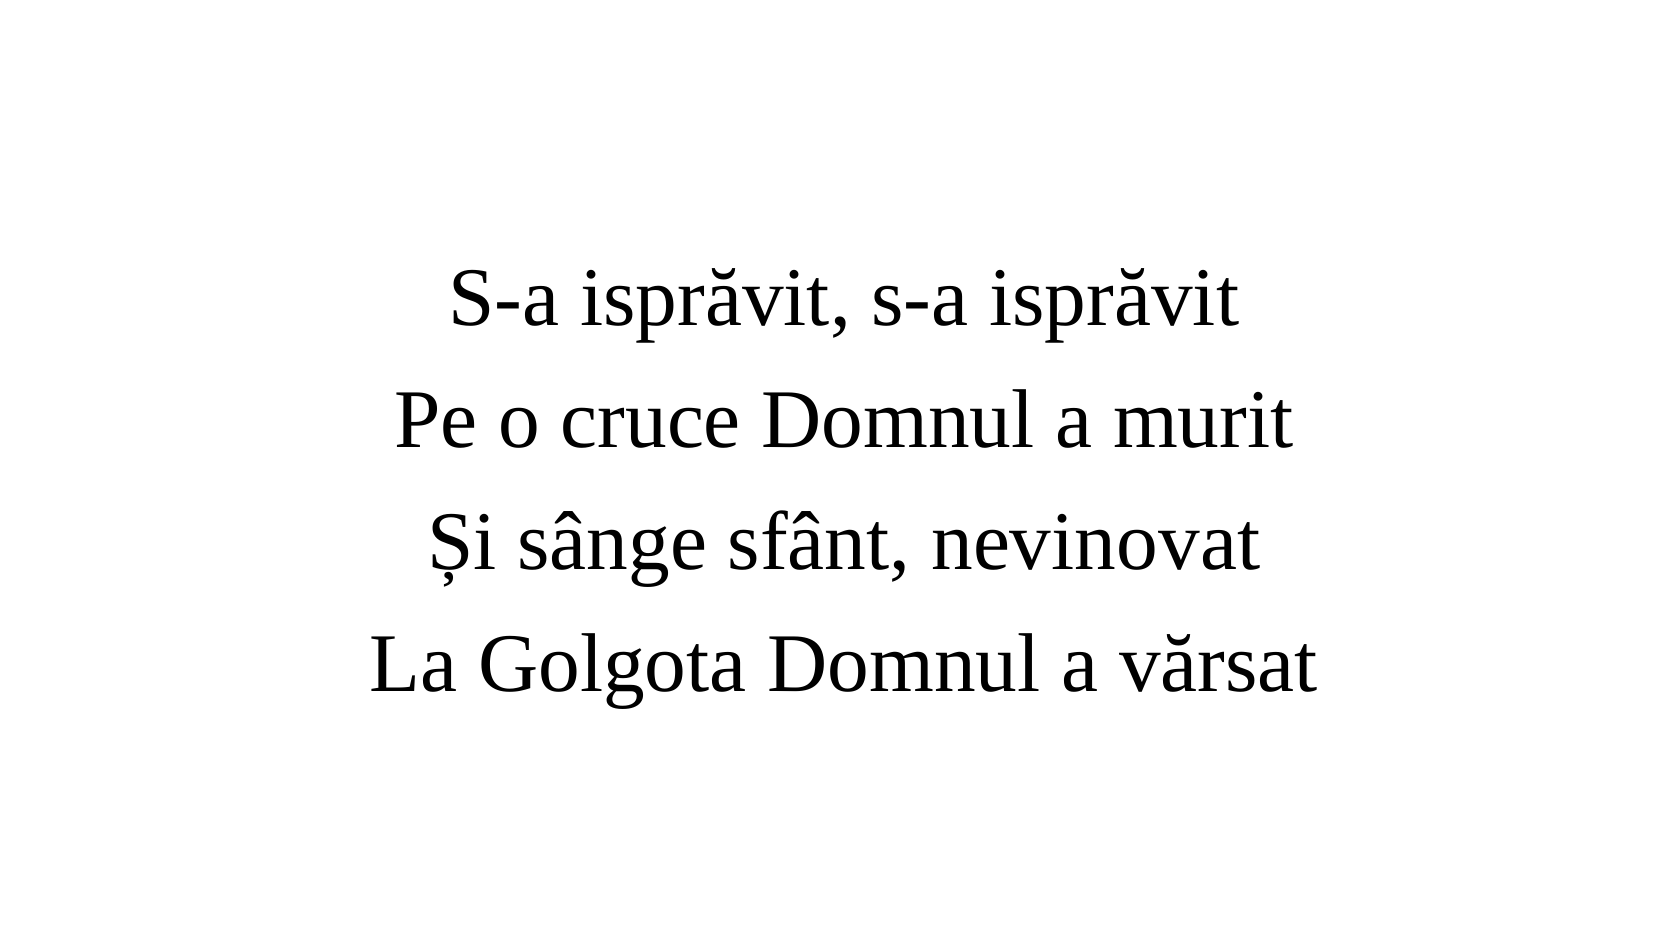

# S-a isprăvit, s-a isprăvit
Pe o cruce Domnul a murit
Și sânge sfânt, nevinovat
La Golgota Domnul a vărsat